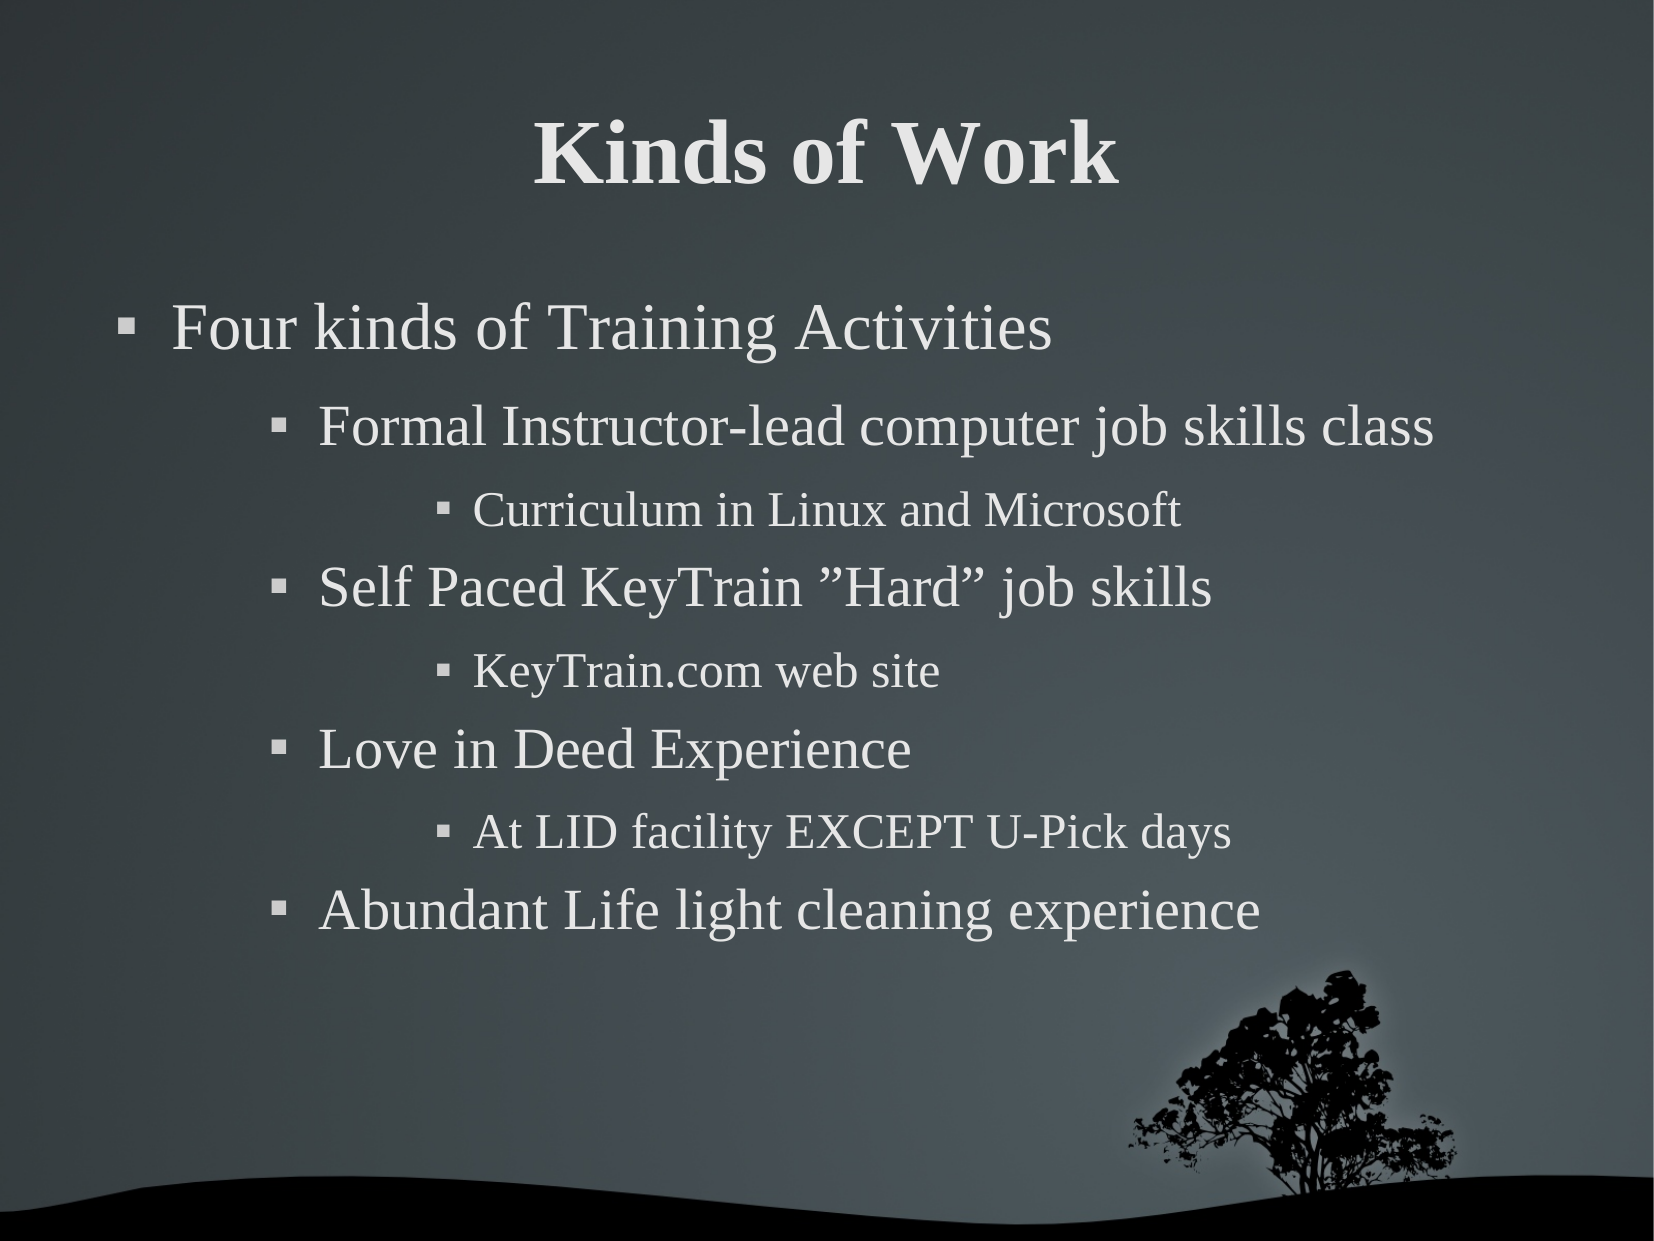

# Kinds of Work
Four kinds of Training Activities
Formal Instructor-lead computer job skills class
Curriculum in Linux and Microsoft
Self Paced KeyTrain ”Hard” job skills
KeyTrain.com web site
Love in Deed Experience
At LID facility EXCEPT U-Pick days
Abundant Life light cleaning experience